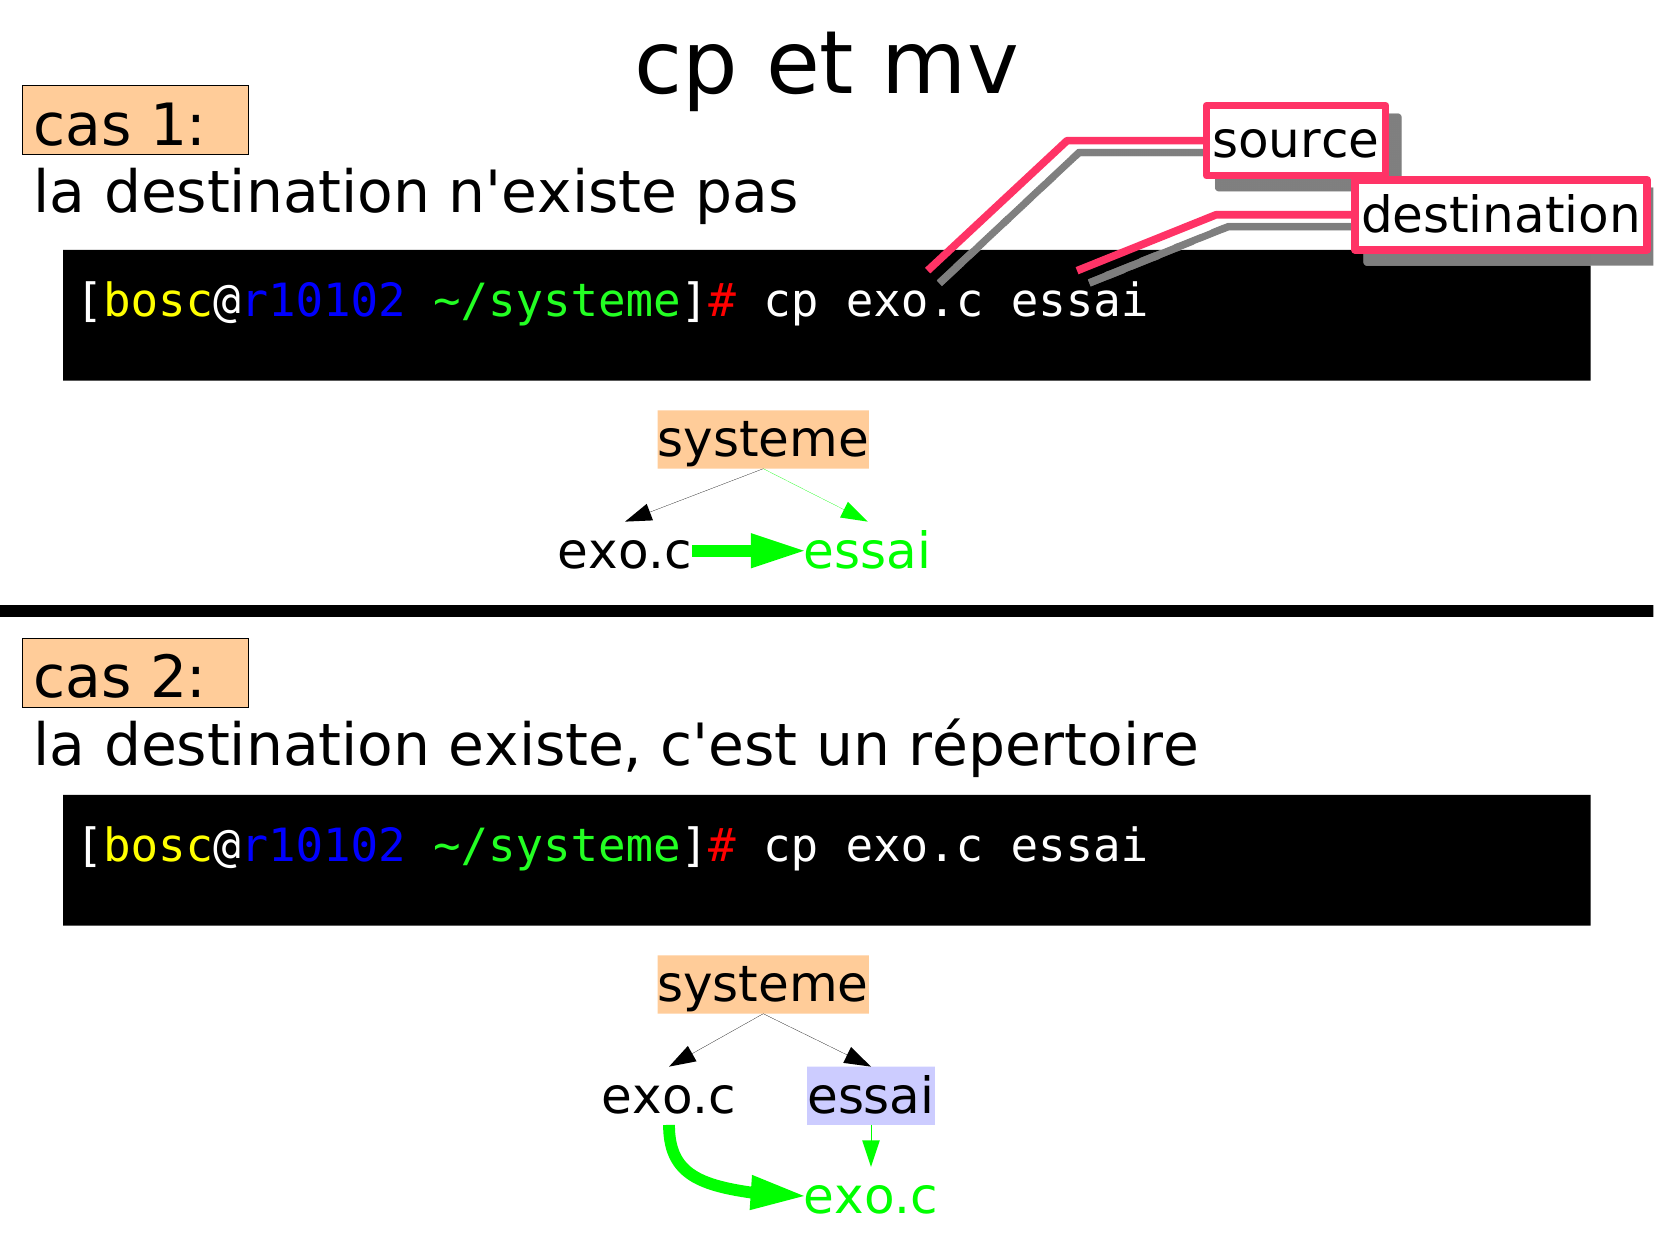

# cp et mv
cas 1:
la destination n'existe pas
 [bosc@r10102 ~/systeme]# cp exo.c essai
systeme
exo.c
essai
cas 2:
la destination existe, c'est un répertoire
 [bosc@r10102 ~/systeme]# cp exo.c essai
systeme
exo.c
essai
exo.c